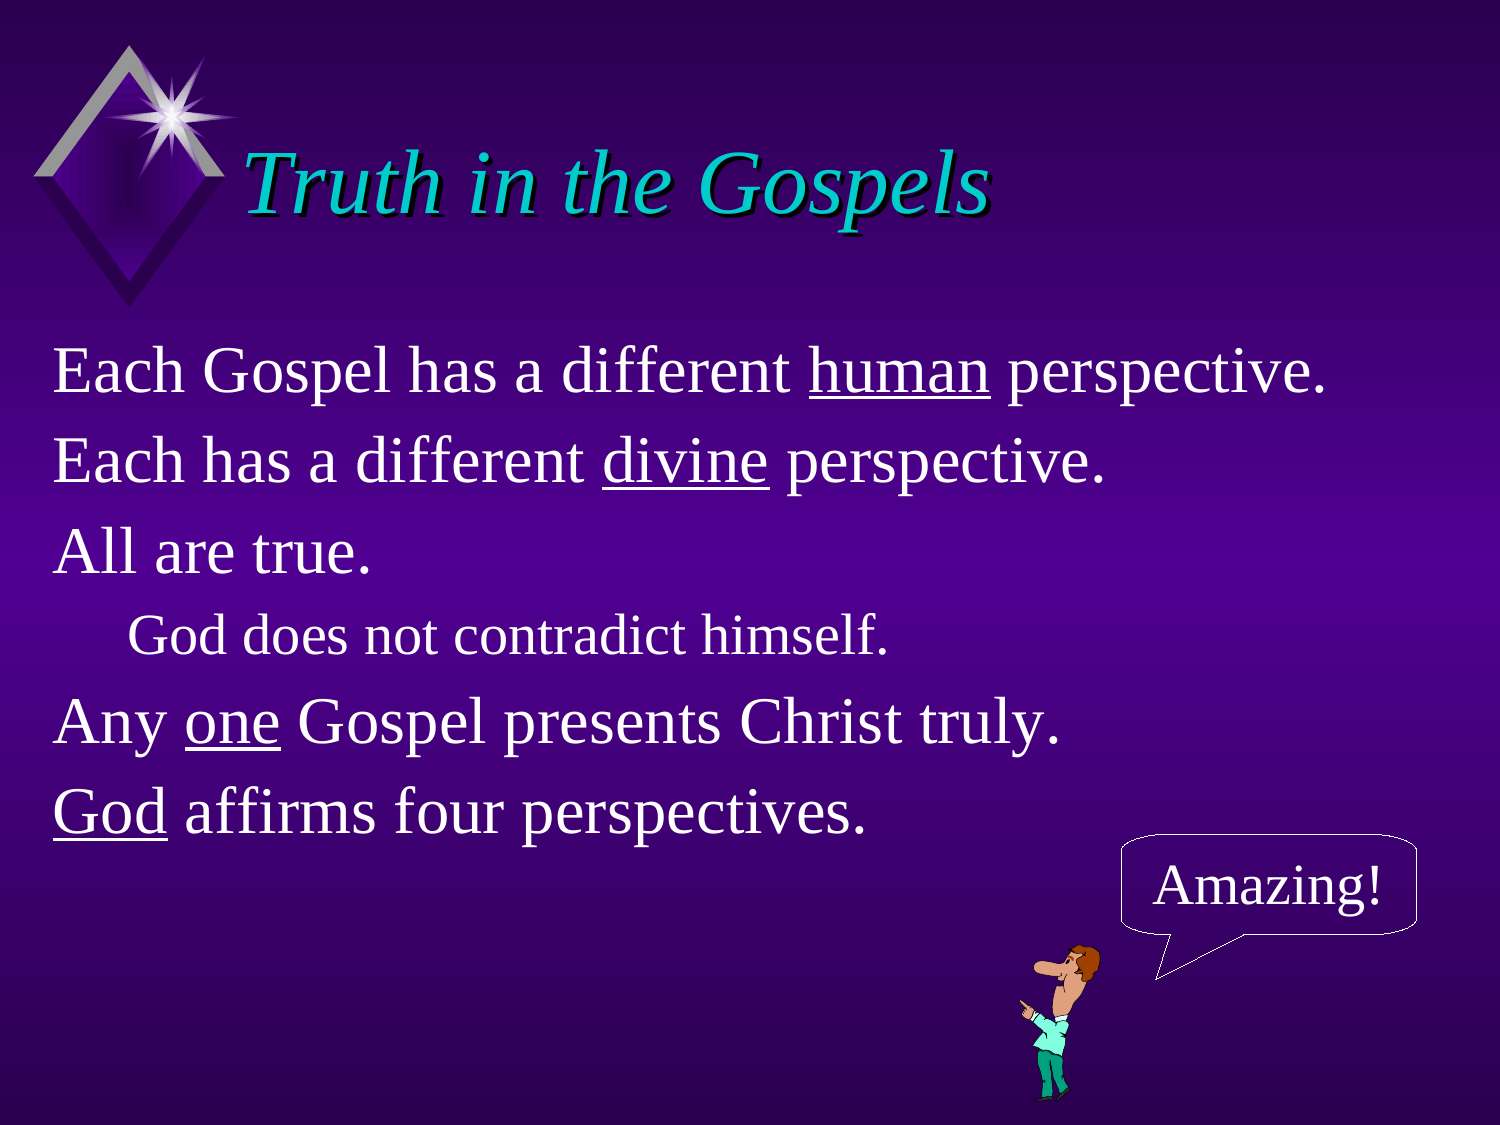

# Truth in the Gospels
Each Gospel has a different human perspective.
Each has a different divine perspective.
All are true.
God does not contradict himself.
Any one Gospel presents Christ truly.
God affirms four perspectives.
Amazing!